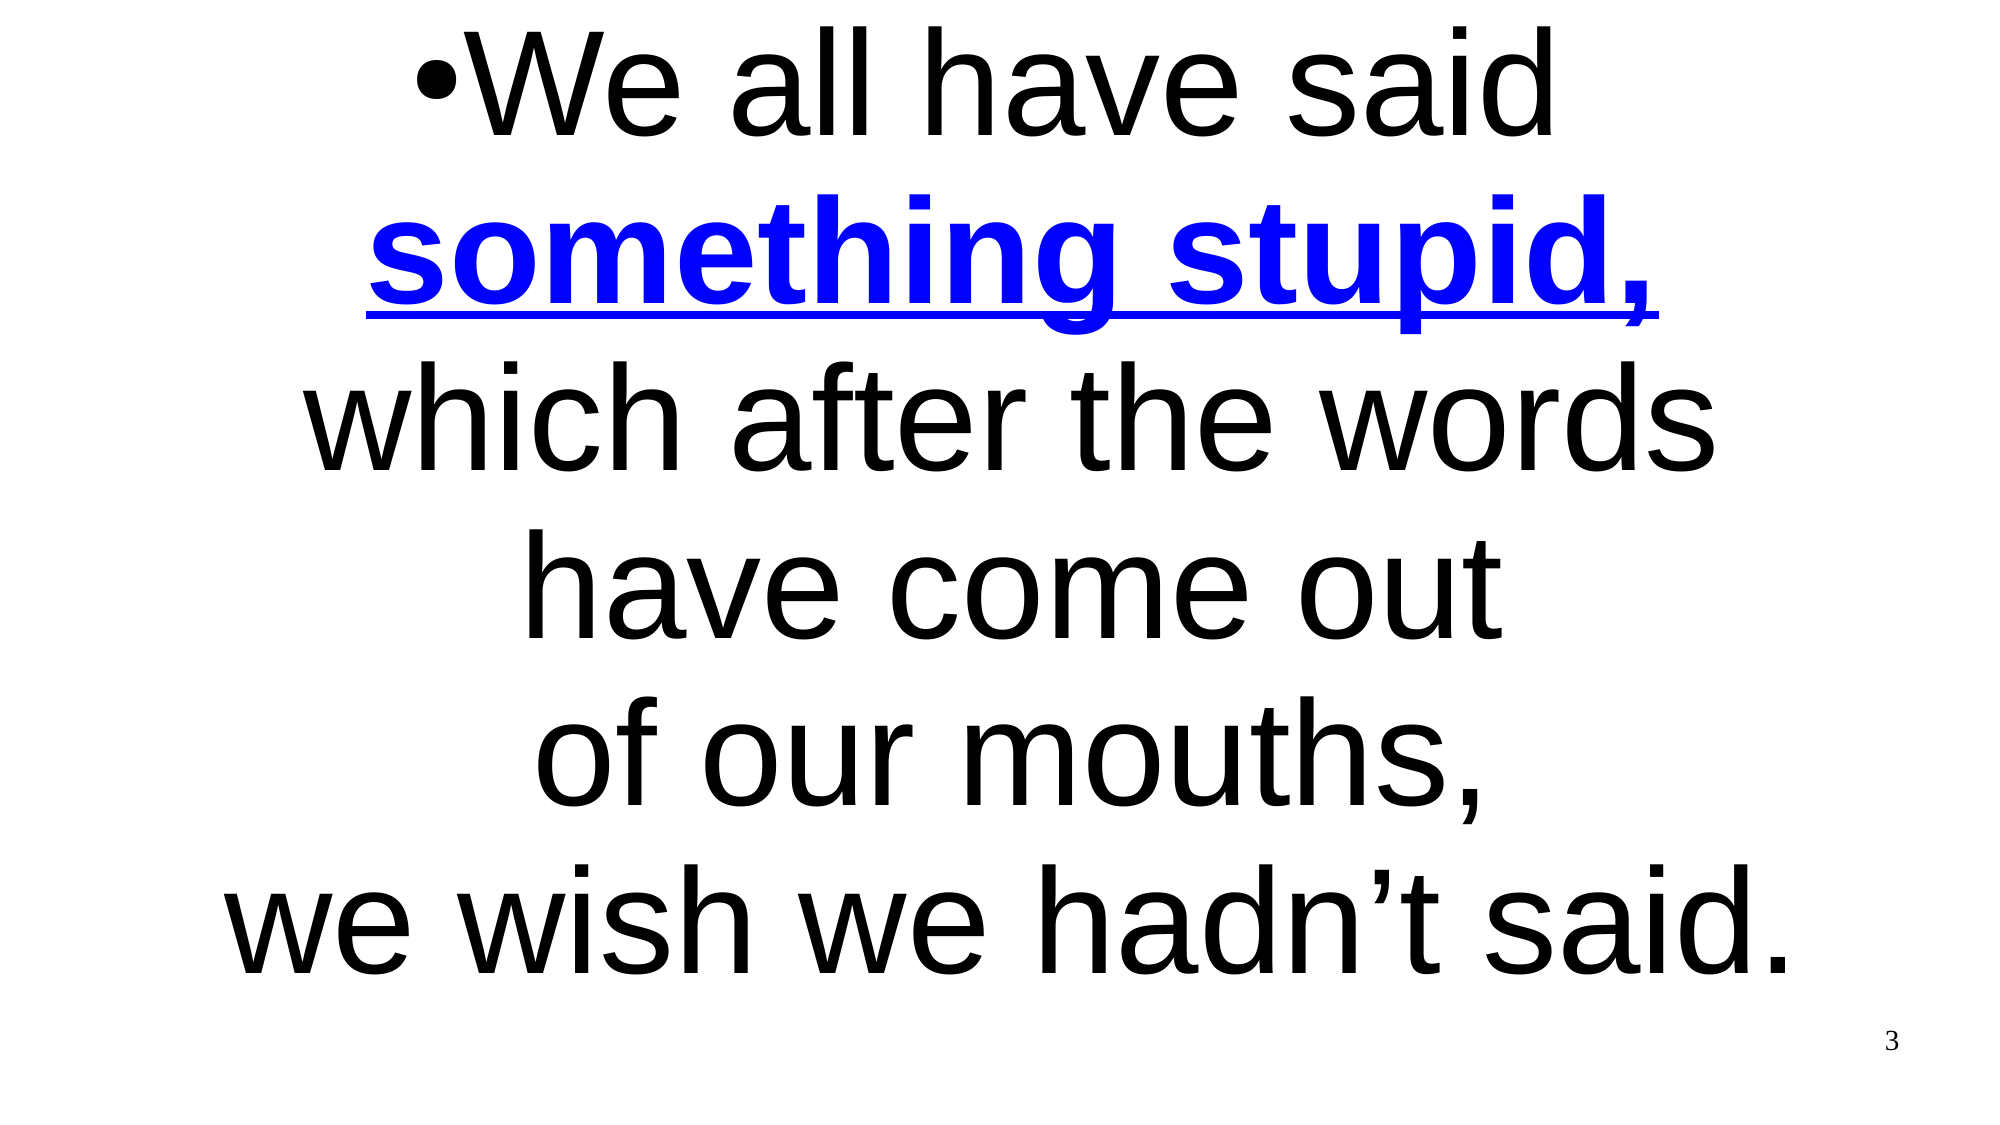

# We all have said something stupid, which after the words have come out of our mouths, we wish we hadn’t said.
3